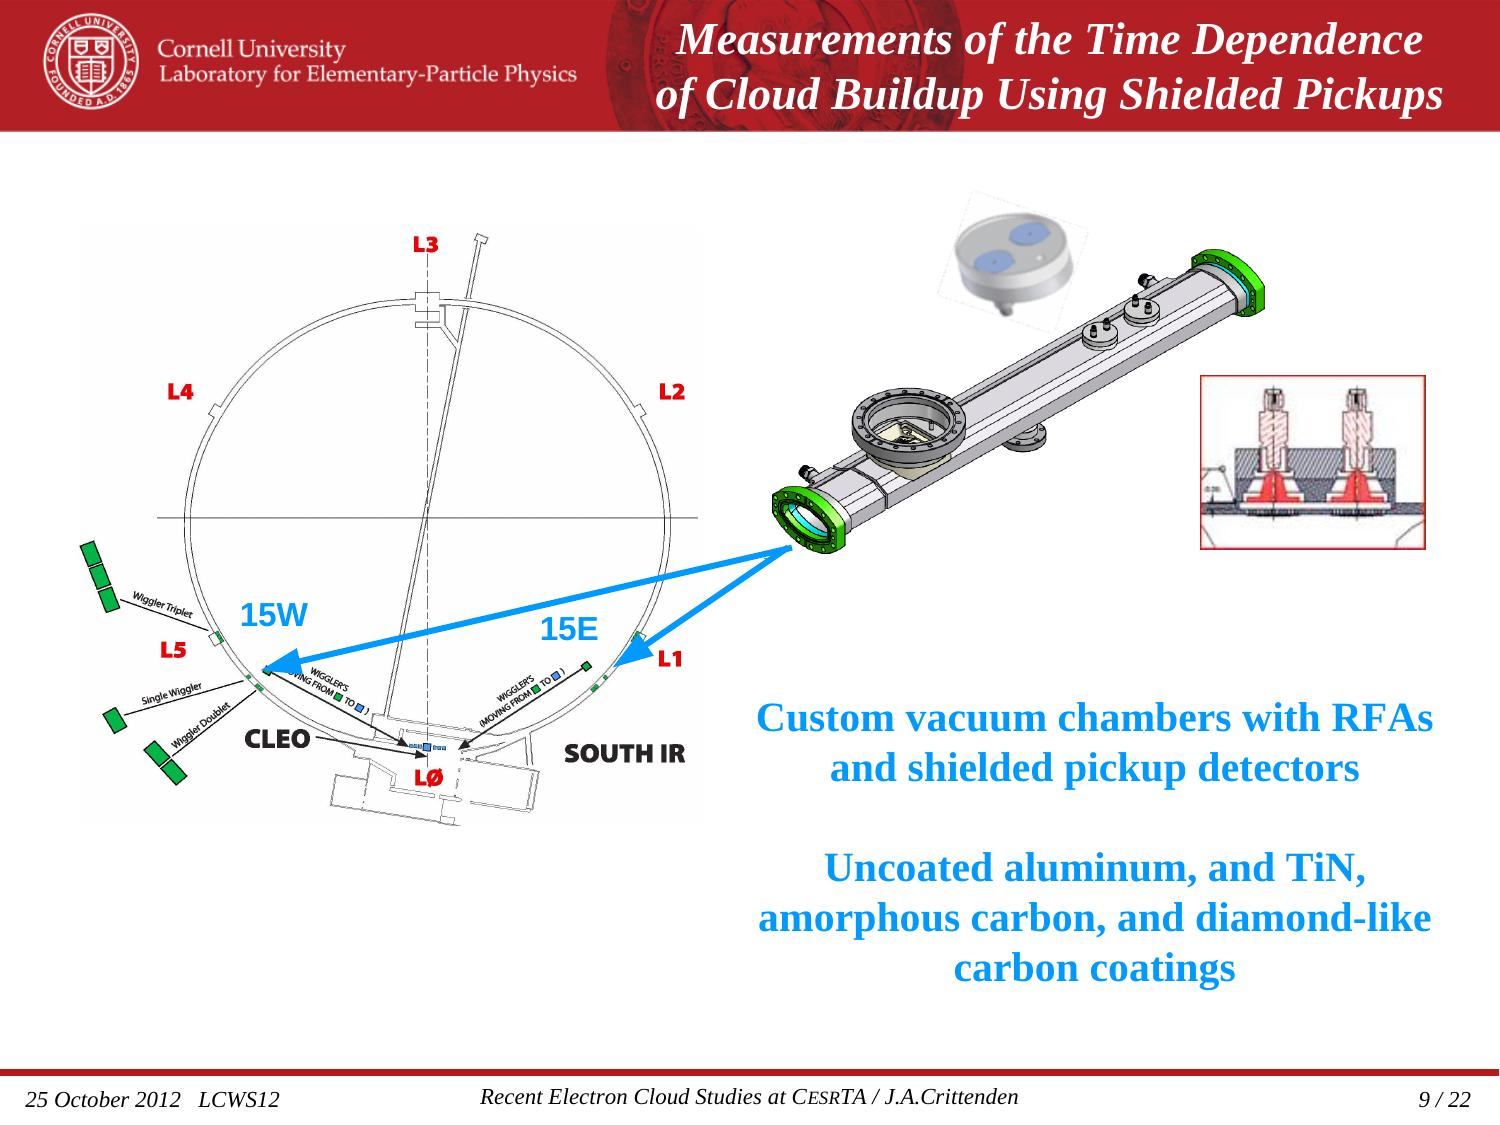

# Measurements of the Time Dependence of Cloud Buildup Using Shielded Pickups
15W
15E
Custom vacuum chambers with RFAs and shielded pickup detectors
Uncoated aluminum, and TiN, amorphous carbon, and diamond-like carbon coatings